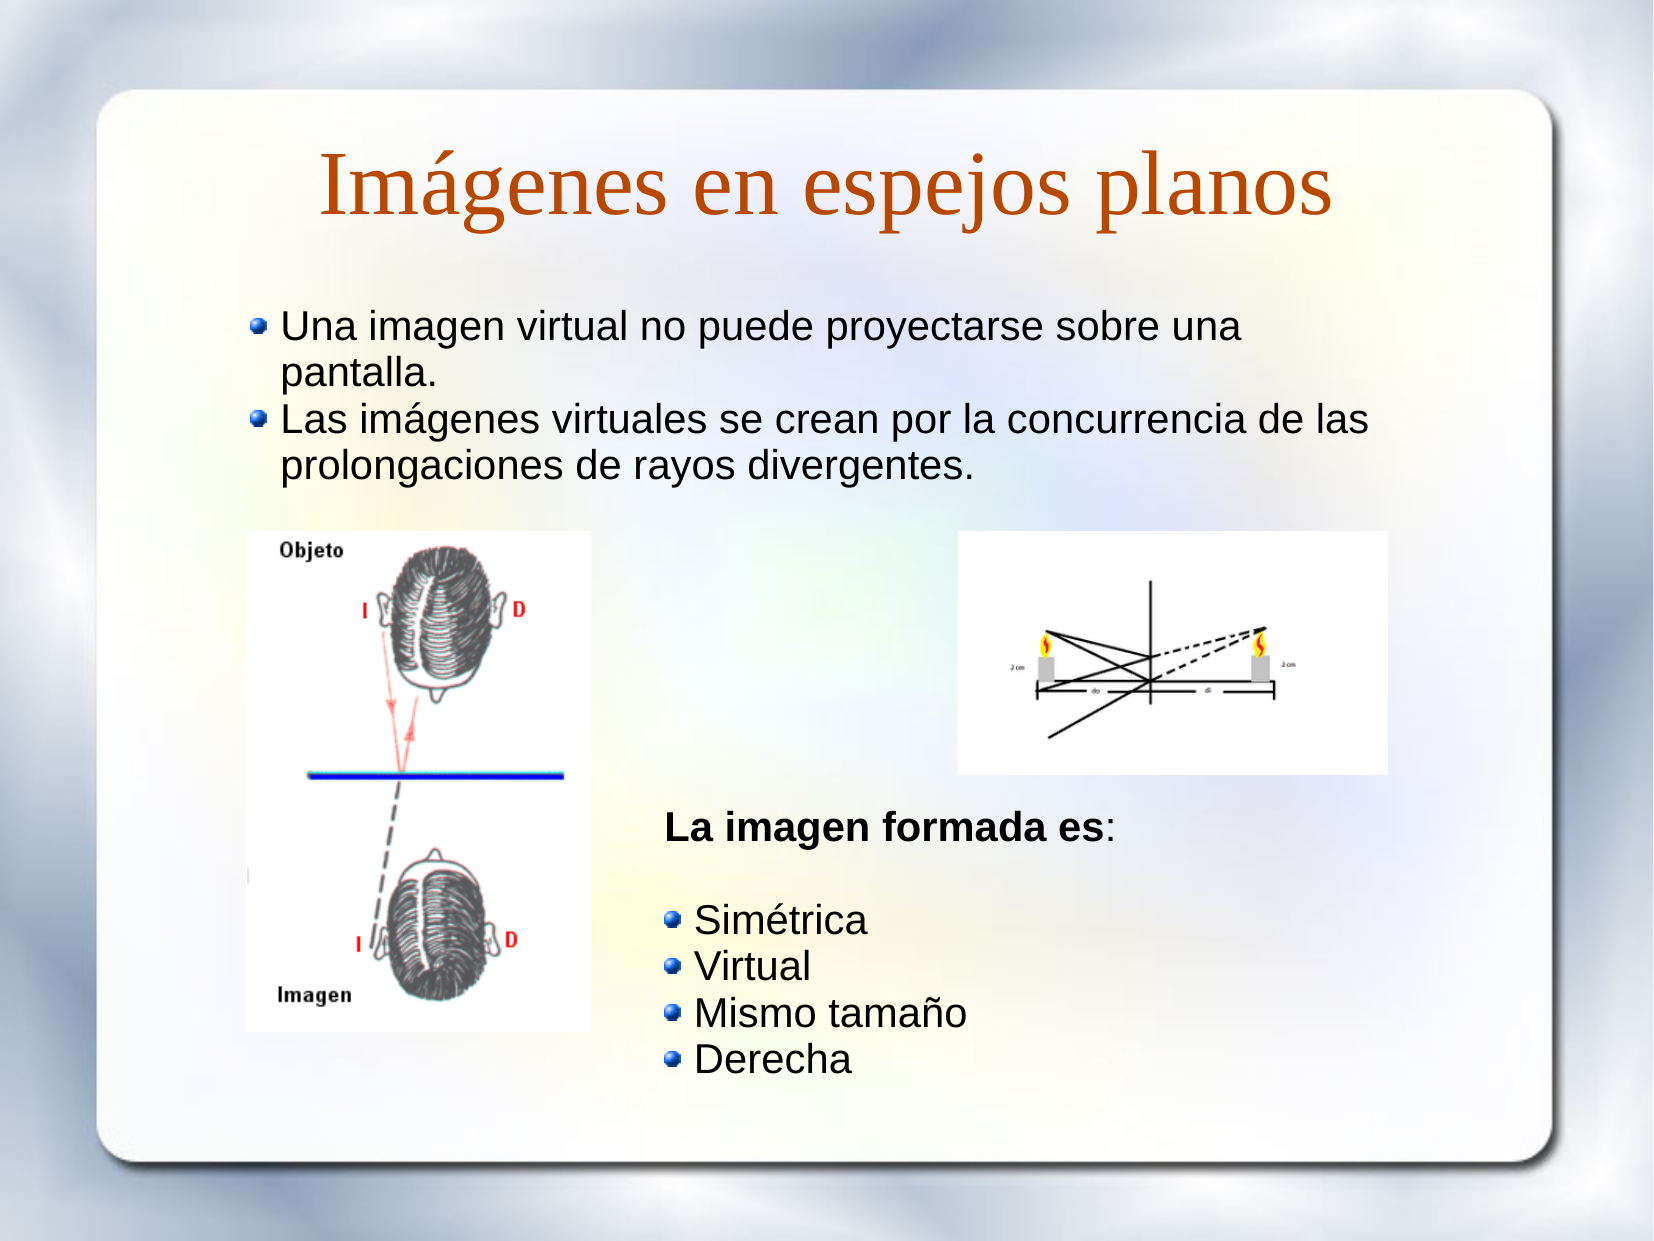

# Imágenes en espejos planos
Una imagen virtual no puede proyectarse sobre una pantalla.
Las imágenes virtuales se crean por la concurrencia de las prolongaciones de rayos divergentes.
La imagen formada es:
Simétrica
Virtual
Mismo tamaño
Derecha